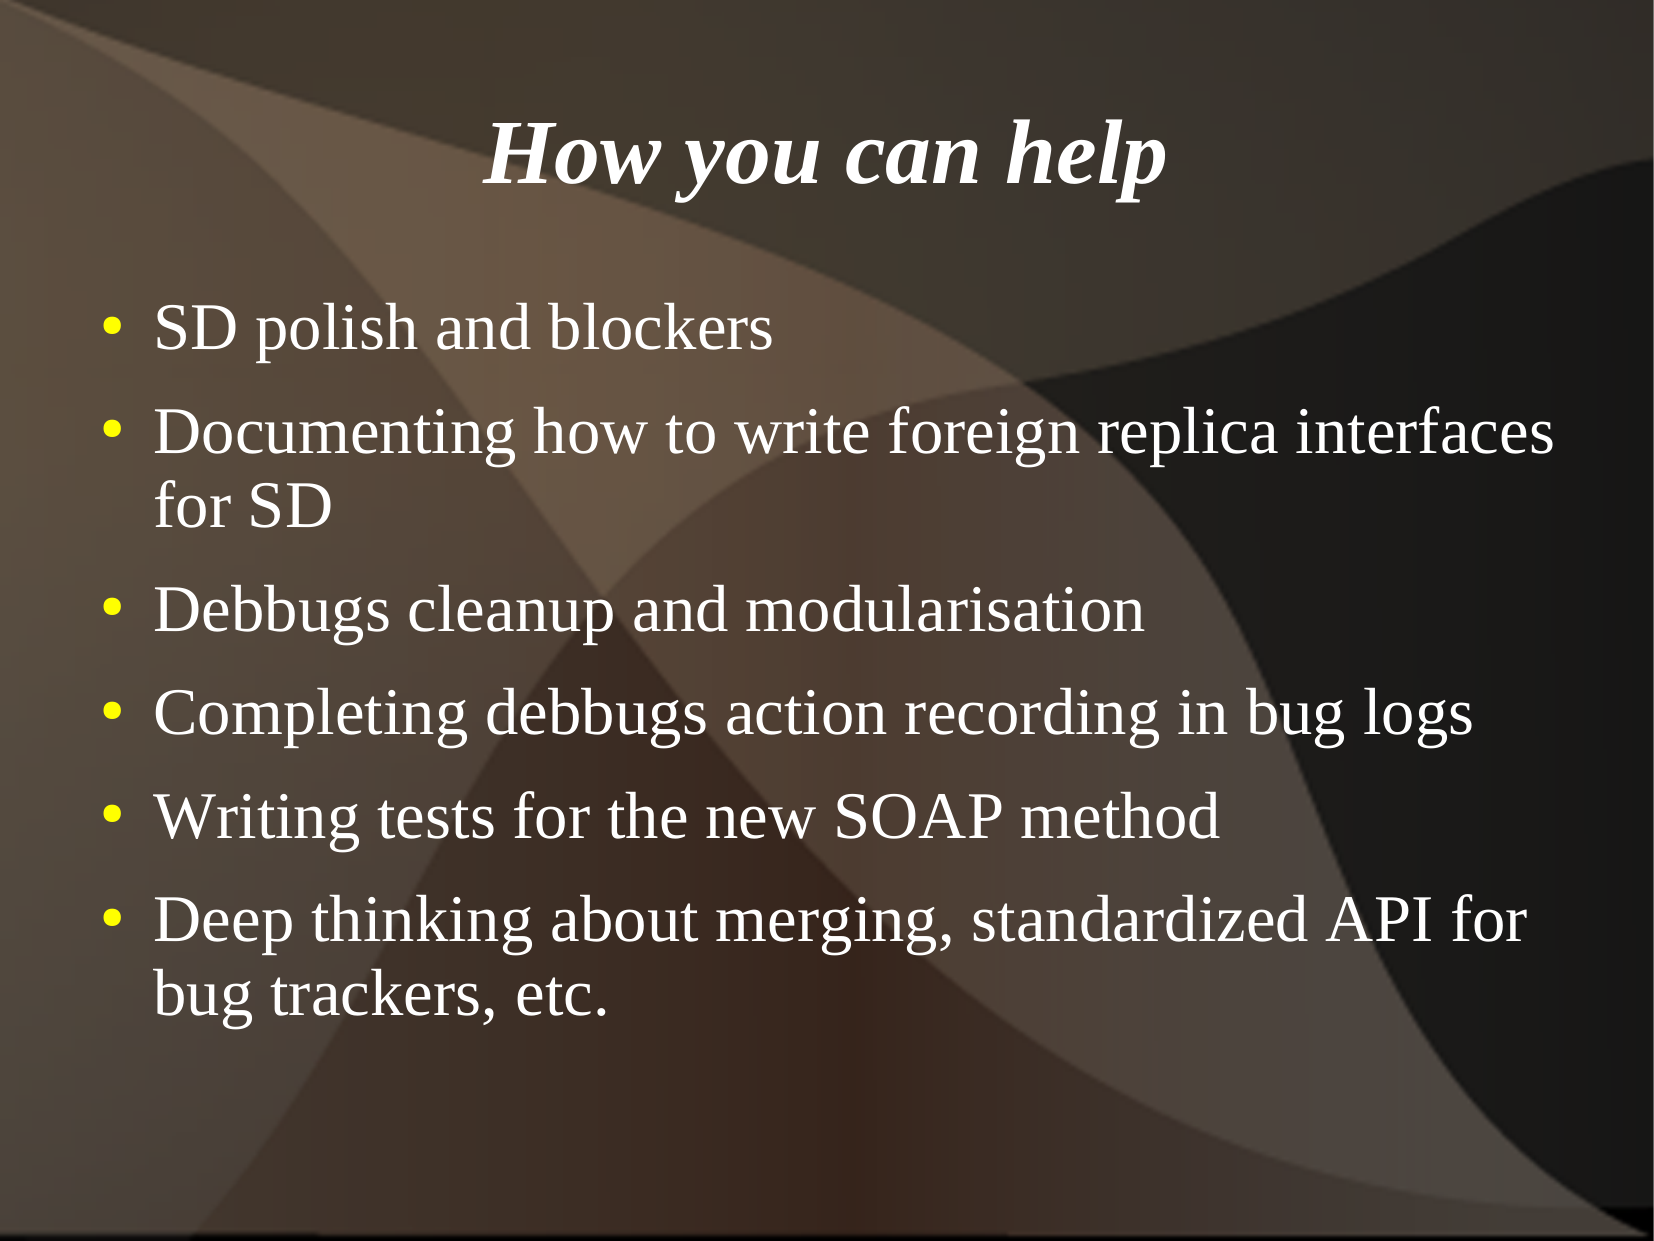

# How you can help
SD polish and blockers
Documenting how to write foreign replica interfaces for SD
Debbugs cleanup and modularisation
Completing debbugs action recording in bug logs
Writing tests for the new SOAP method
Deep thinking about merging, standardized API for bug trackers, etc.